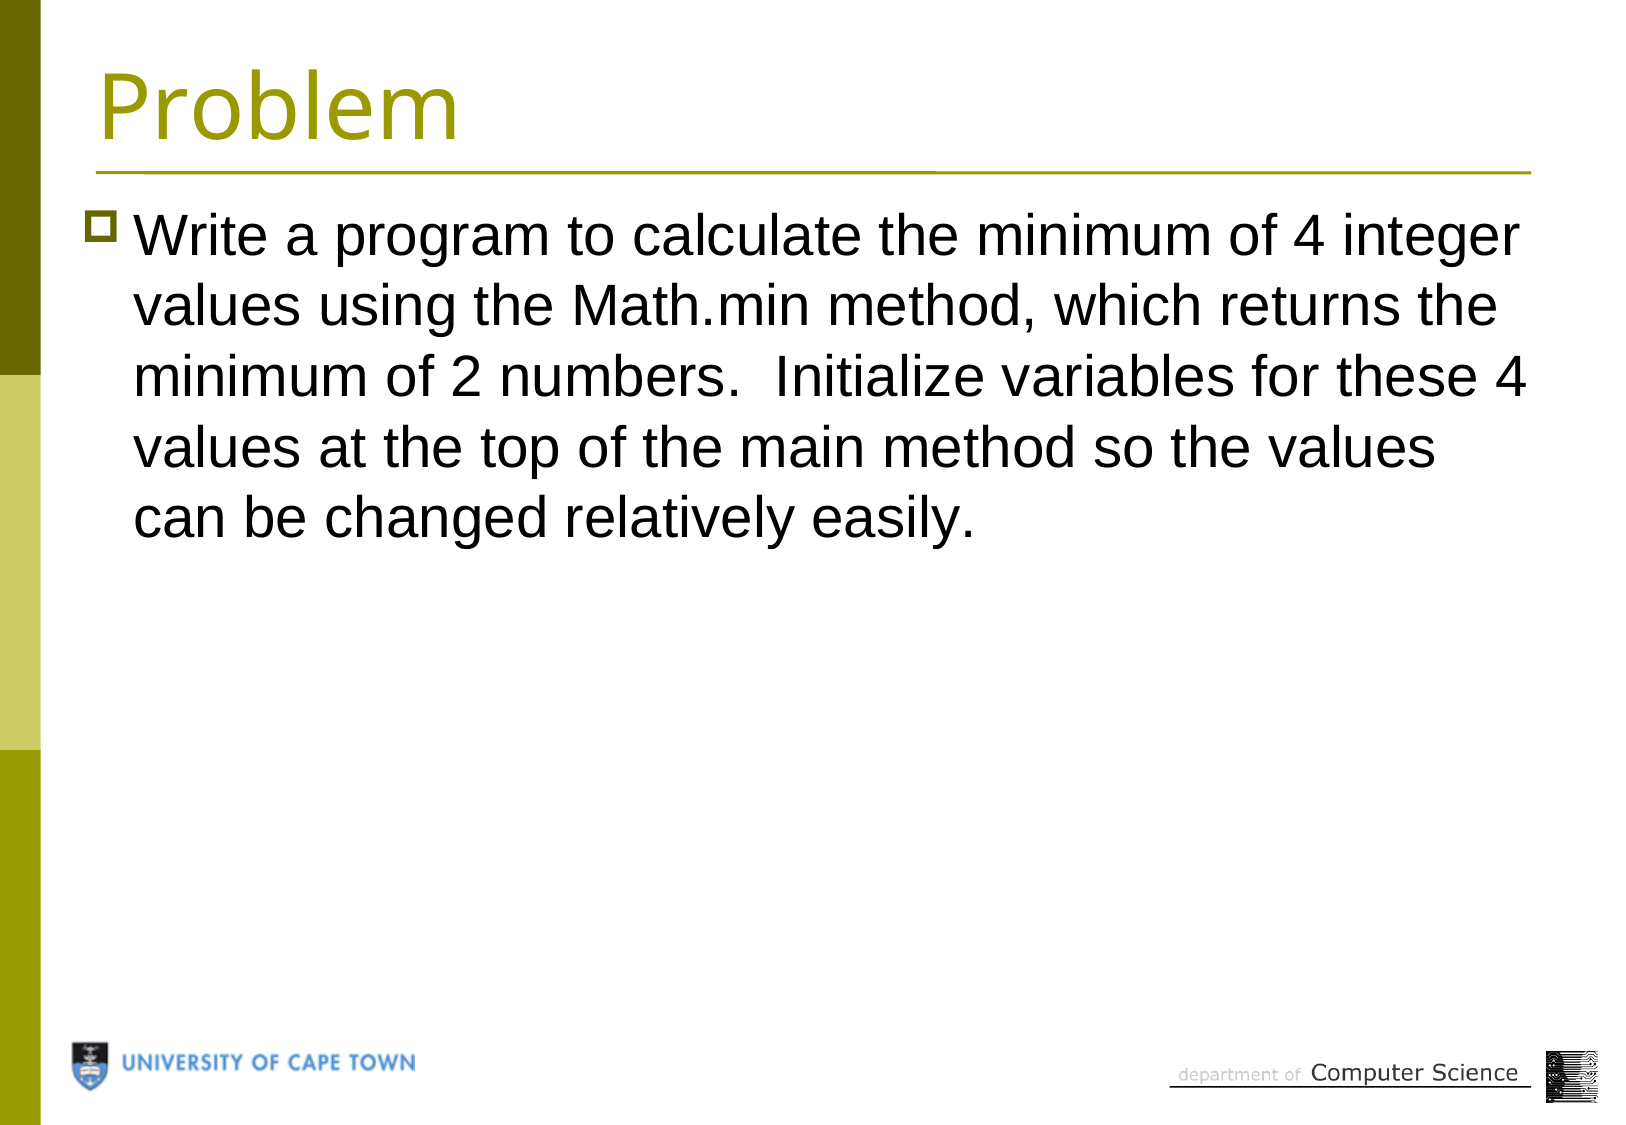

# Problem
Write a program to calculate the minimum of 4 integer values using the Math.min method, which returns the minimum of 2 numbers. Initialize variables for these 4 values at the top of the main method so the values can be changed relatively easily.